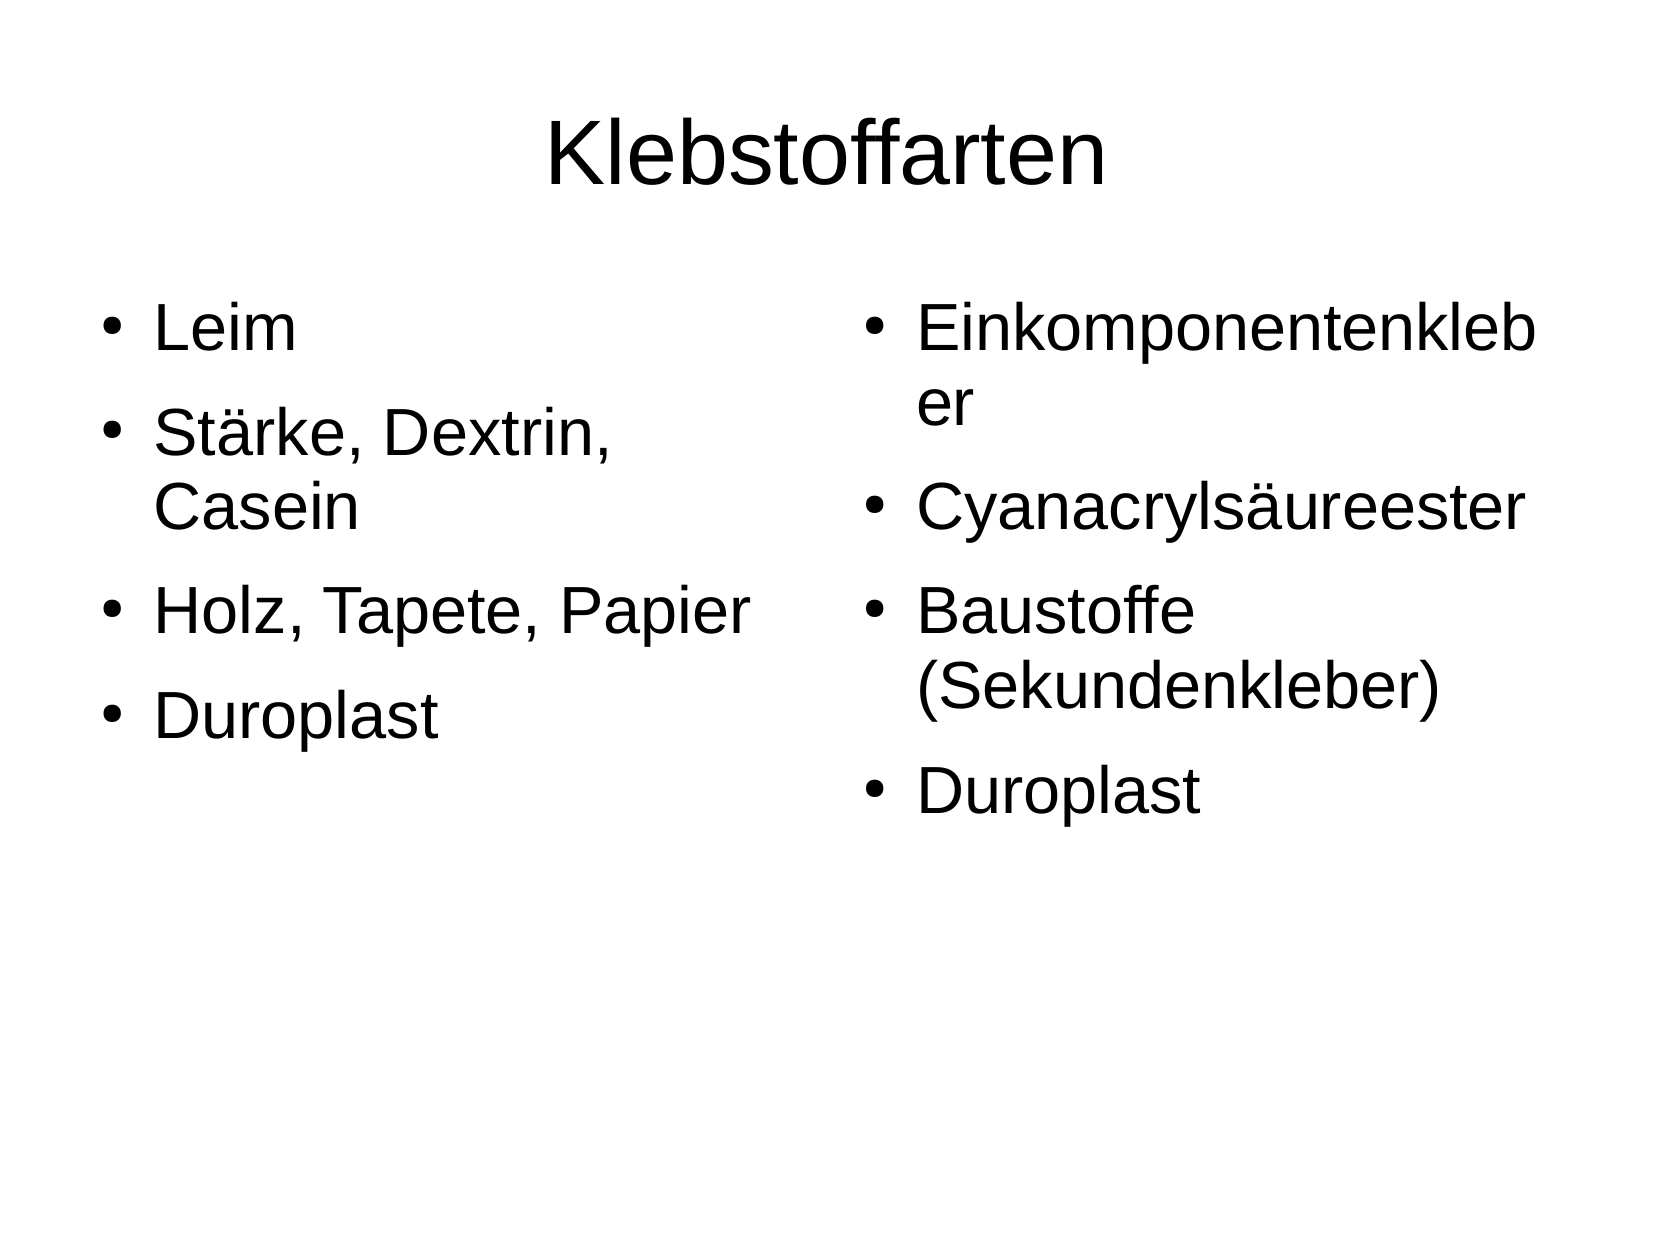

# Klebstoffarten
Leim
Stärke, Dextrin, Casein
Holz, Tapete, Papier
Duroplast
Einkomponentenkleber
Cyanacrylsäureester
Baustoffe (Sekundenkleber)
Duroplast